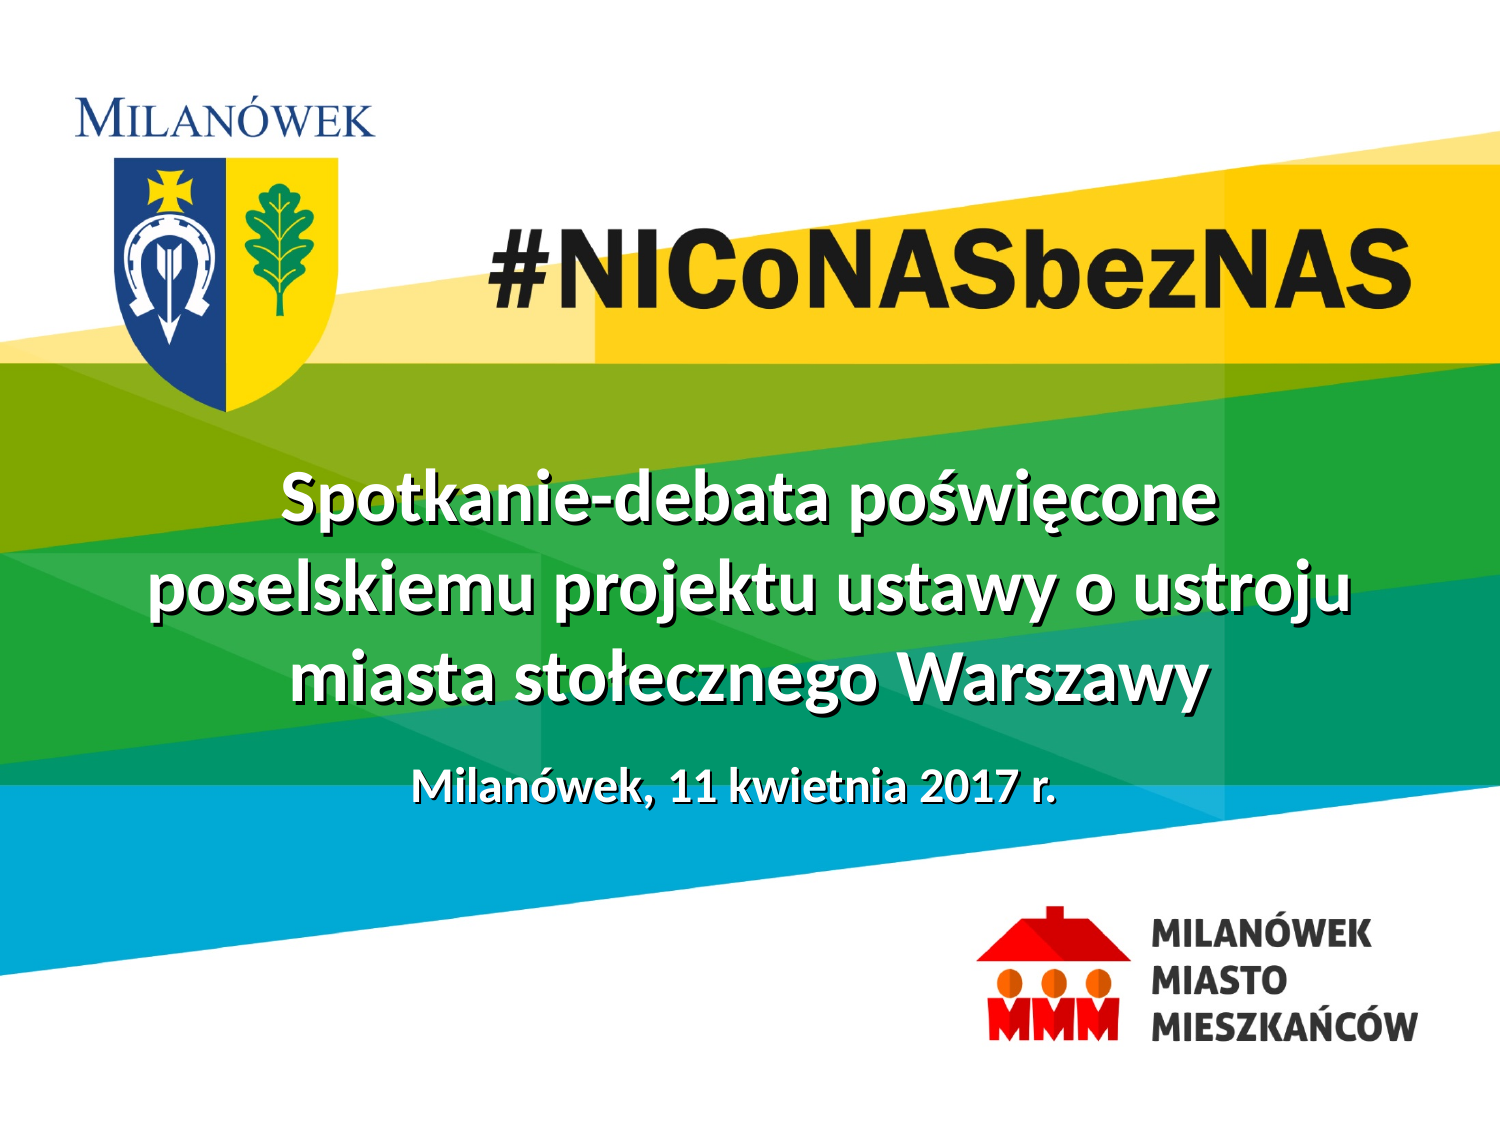

# Spotkanie-debata poświęcone poselskiemu projektu ustawy o ustroju miasta stołecznego Warszawy
Milanówek, 11 kwietnia 2017 r.